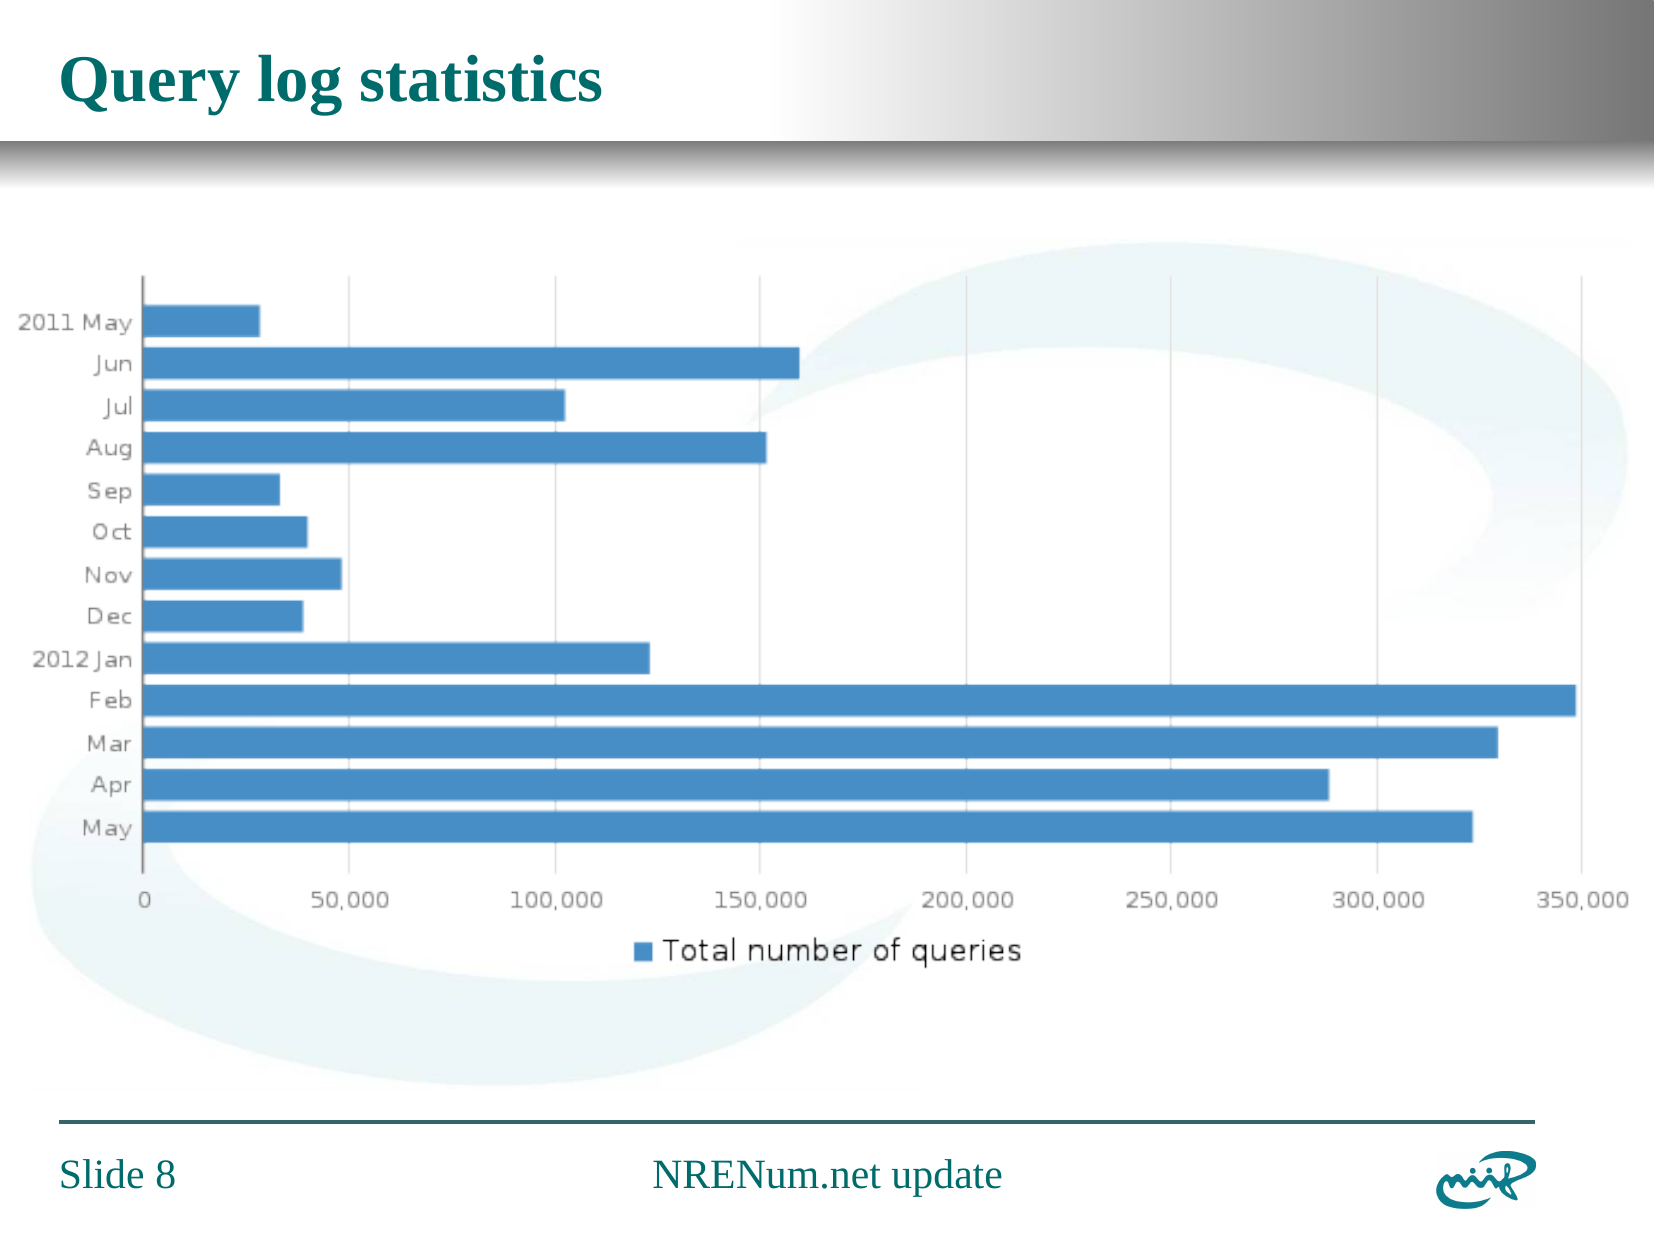

# Query log statistics
8
NRENum.net update